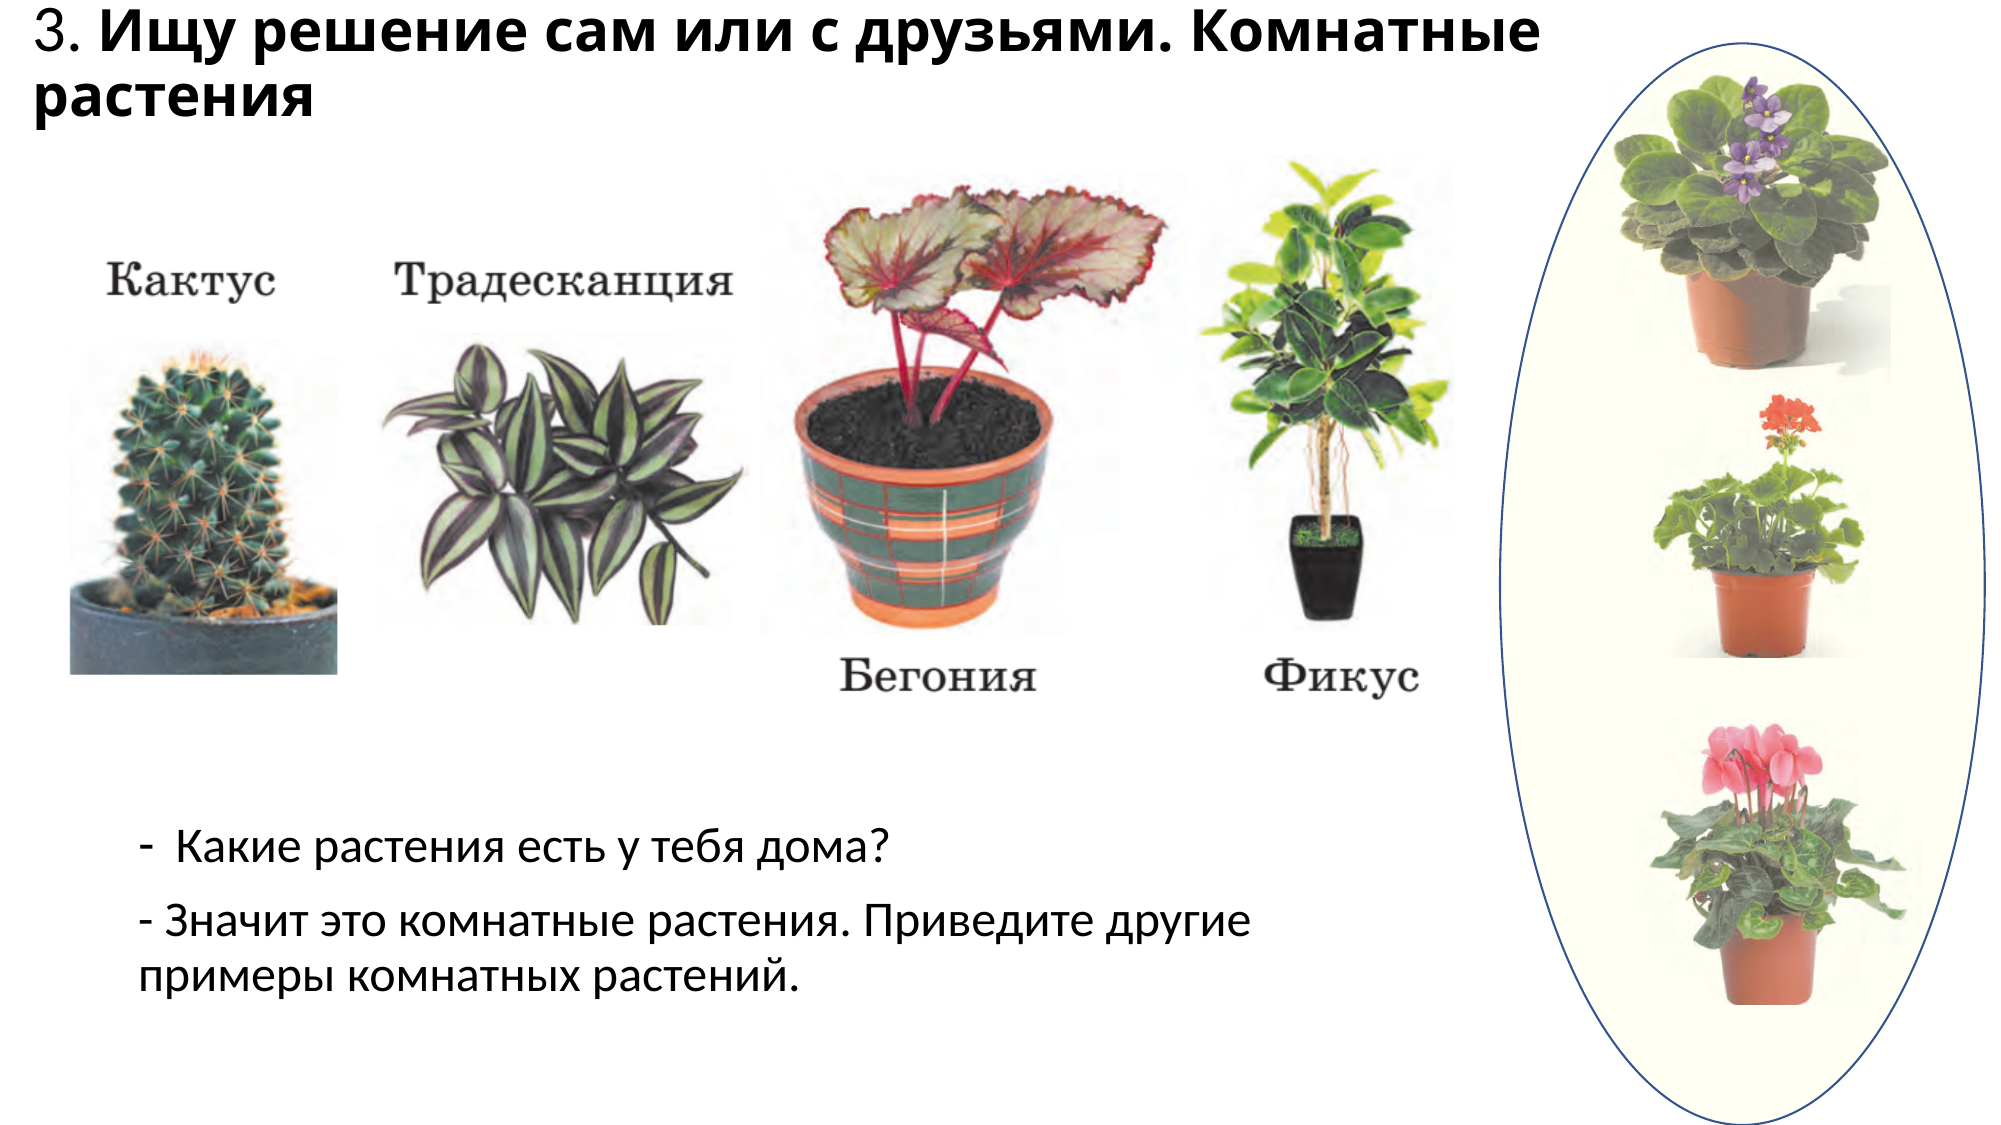

3. Ищу решение сам или с друзьями. Комнатные растения
# Растут ли эти растения в нашей стране на улице?
Какие растения есть у тебя дома?
- Значит это комнатные растения. Приведите другие примеры комнатных растений.